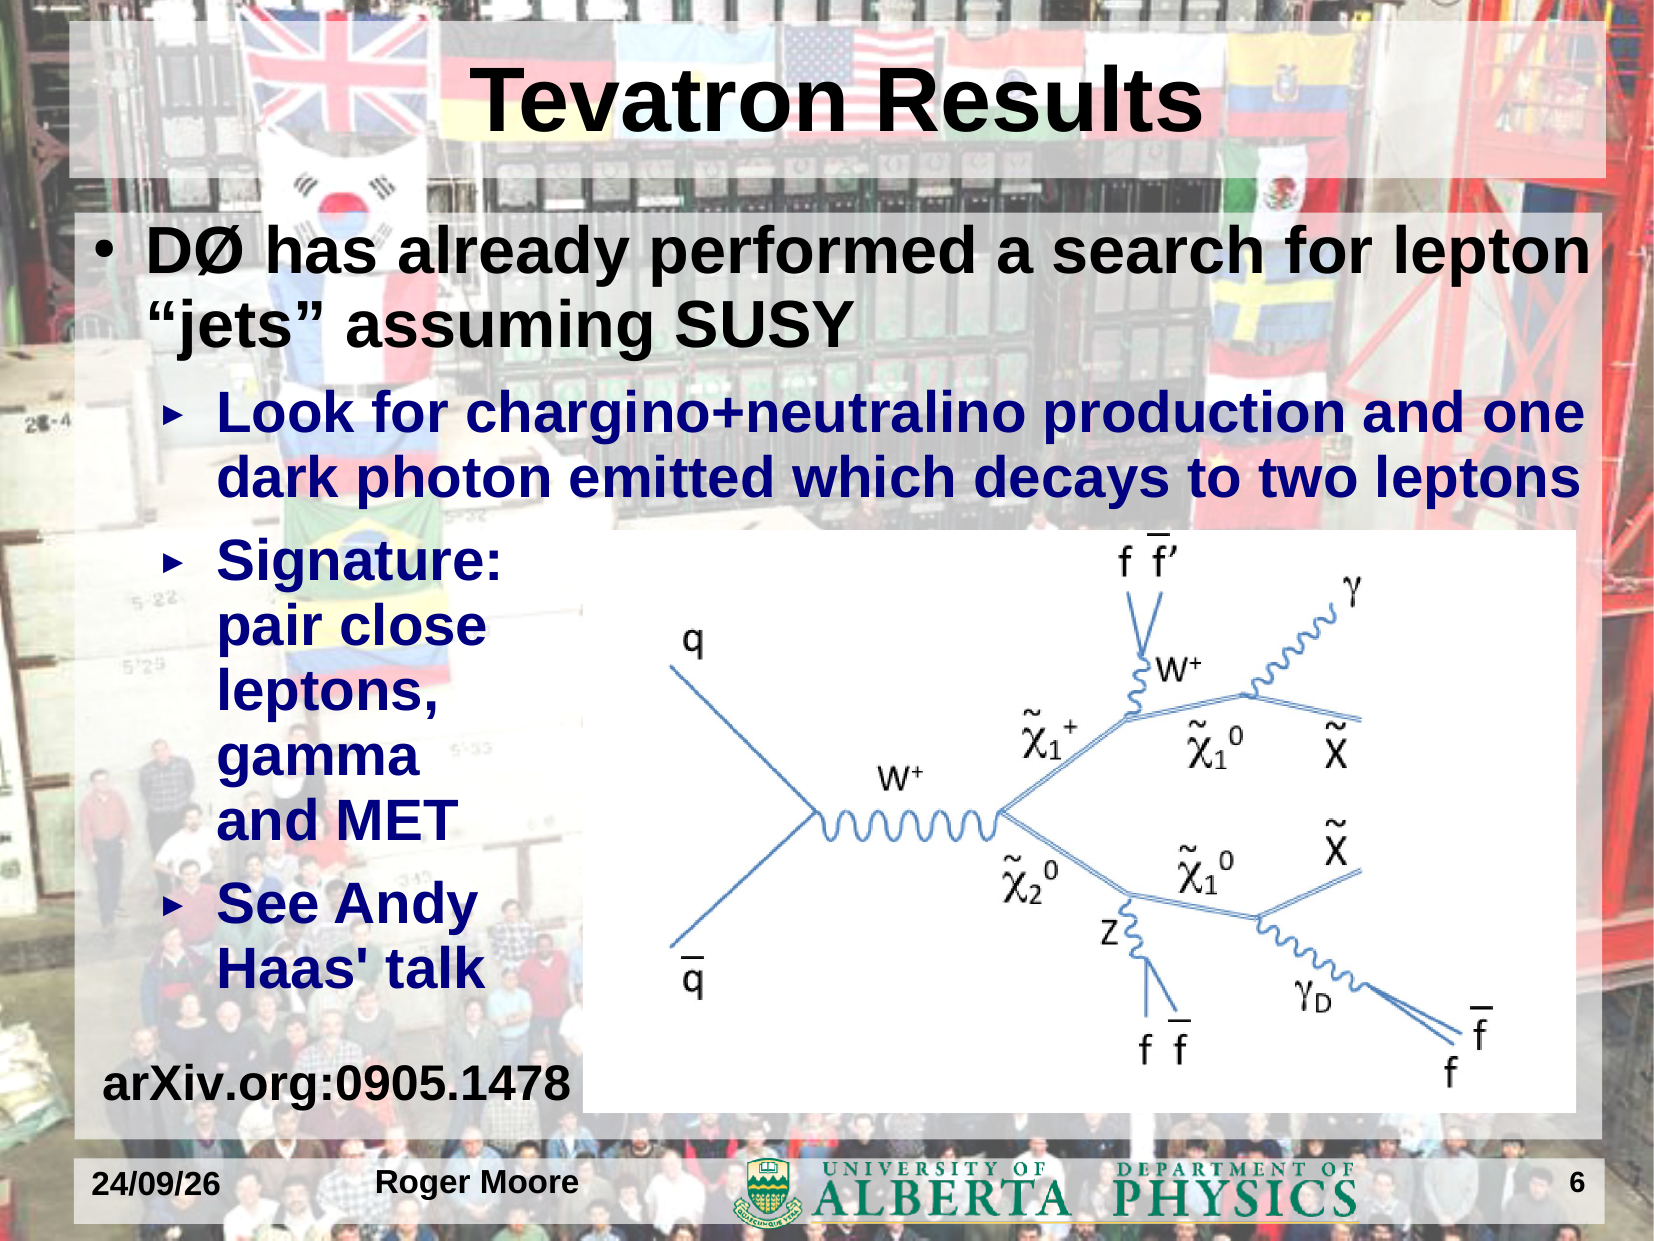

# Tevatron Results
DØ has already performed a search for lepton “jets” assuming SUSY
Look for chargino+neutralino production and one dark photon emitted which decays to two leptons
Signature:
pair close
leptons,
gamma
and MET
See Andy
Haas' talk
arXiv.org:0905.1478